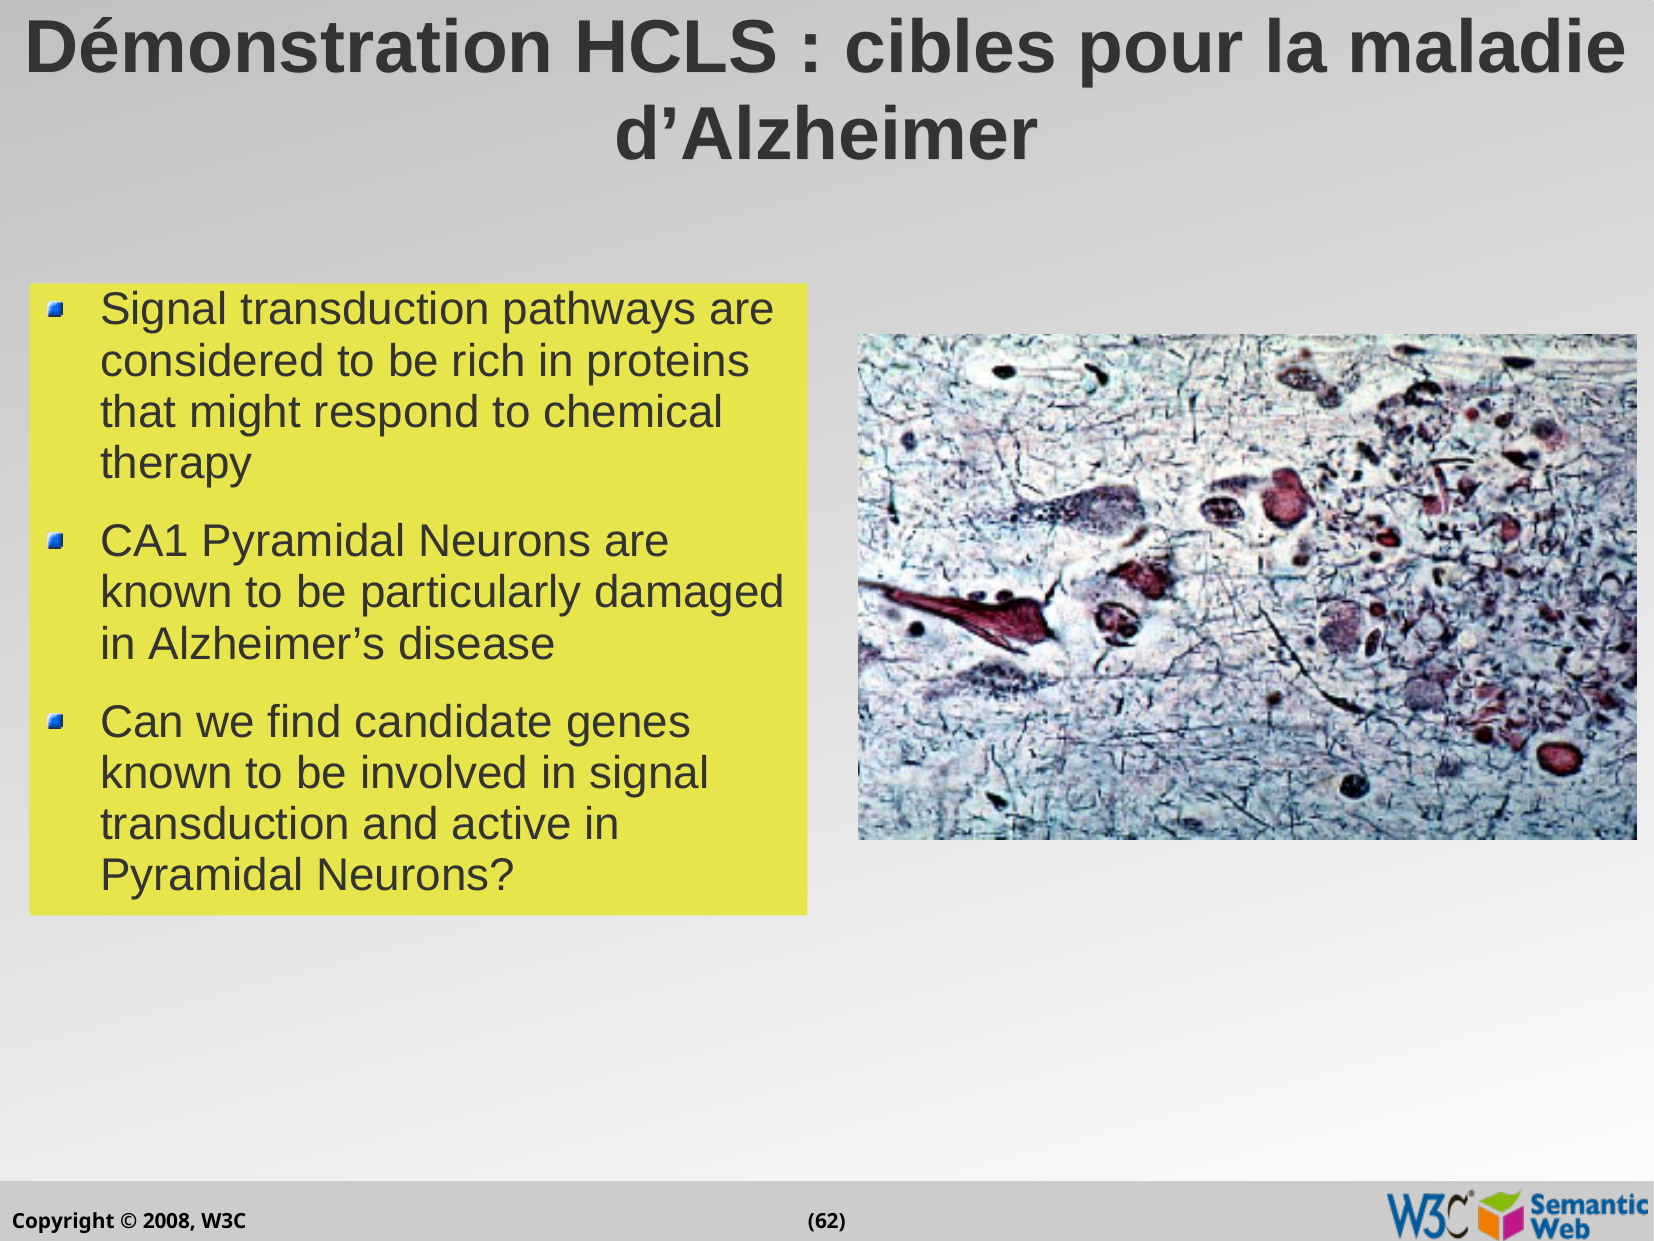

# Démonstration HCLS : cibles pour la maladie d’Alzheimer
Signal transduction pathways are considered to be rich in proteins that might respond to chemical therapy
CA1 Pyramidal Neurons are known to be particularly damaged in Alzheimer’s disease
Can we find candidate genes known to be involved in signal transduction and active in Pyramidal Neurons?